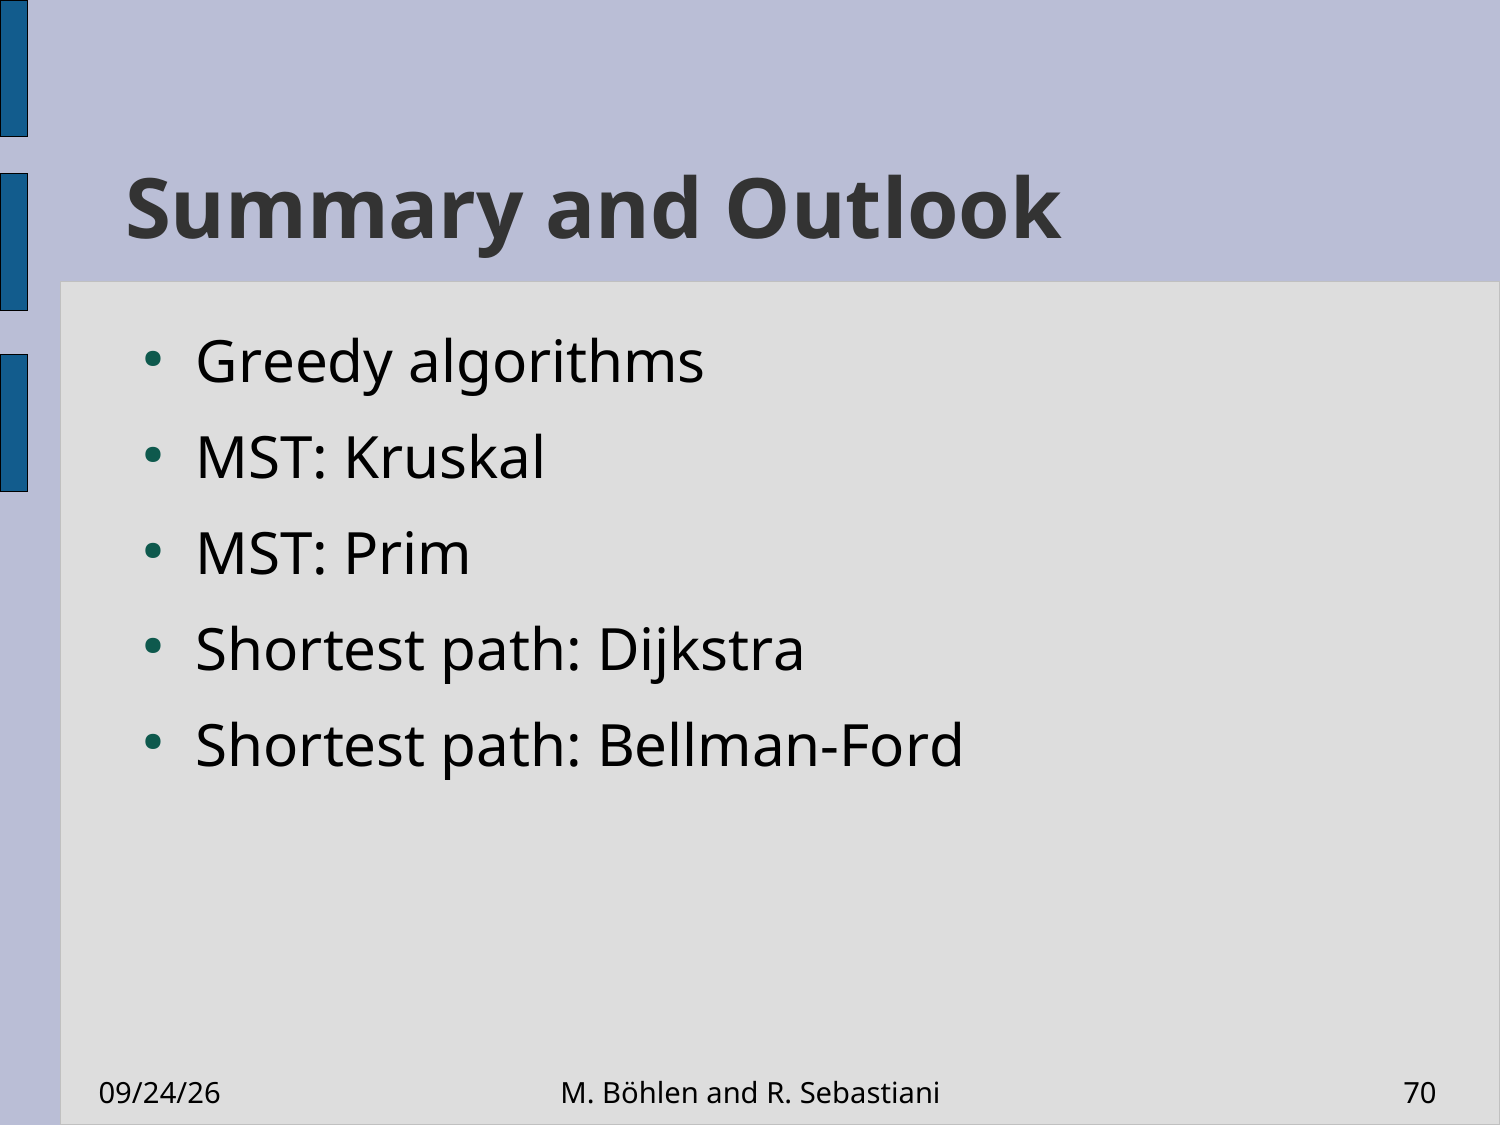

# Summary and Outlook
Greedy algorithms
MST: Kruskal
MST: Prim
Shortest path: Dijkstra
Shortest path: Bellman-Ford
M. Böhlen and R. Sebastiani
70